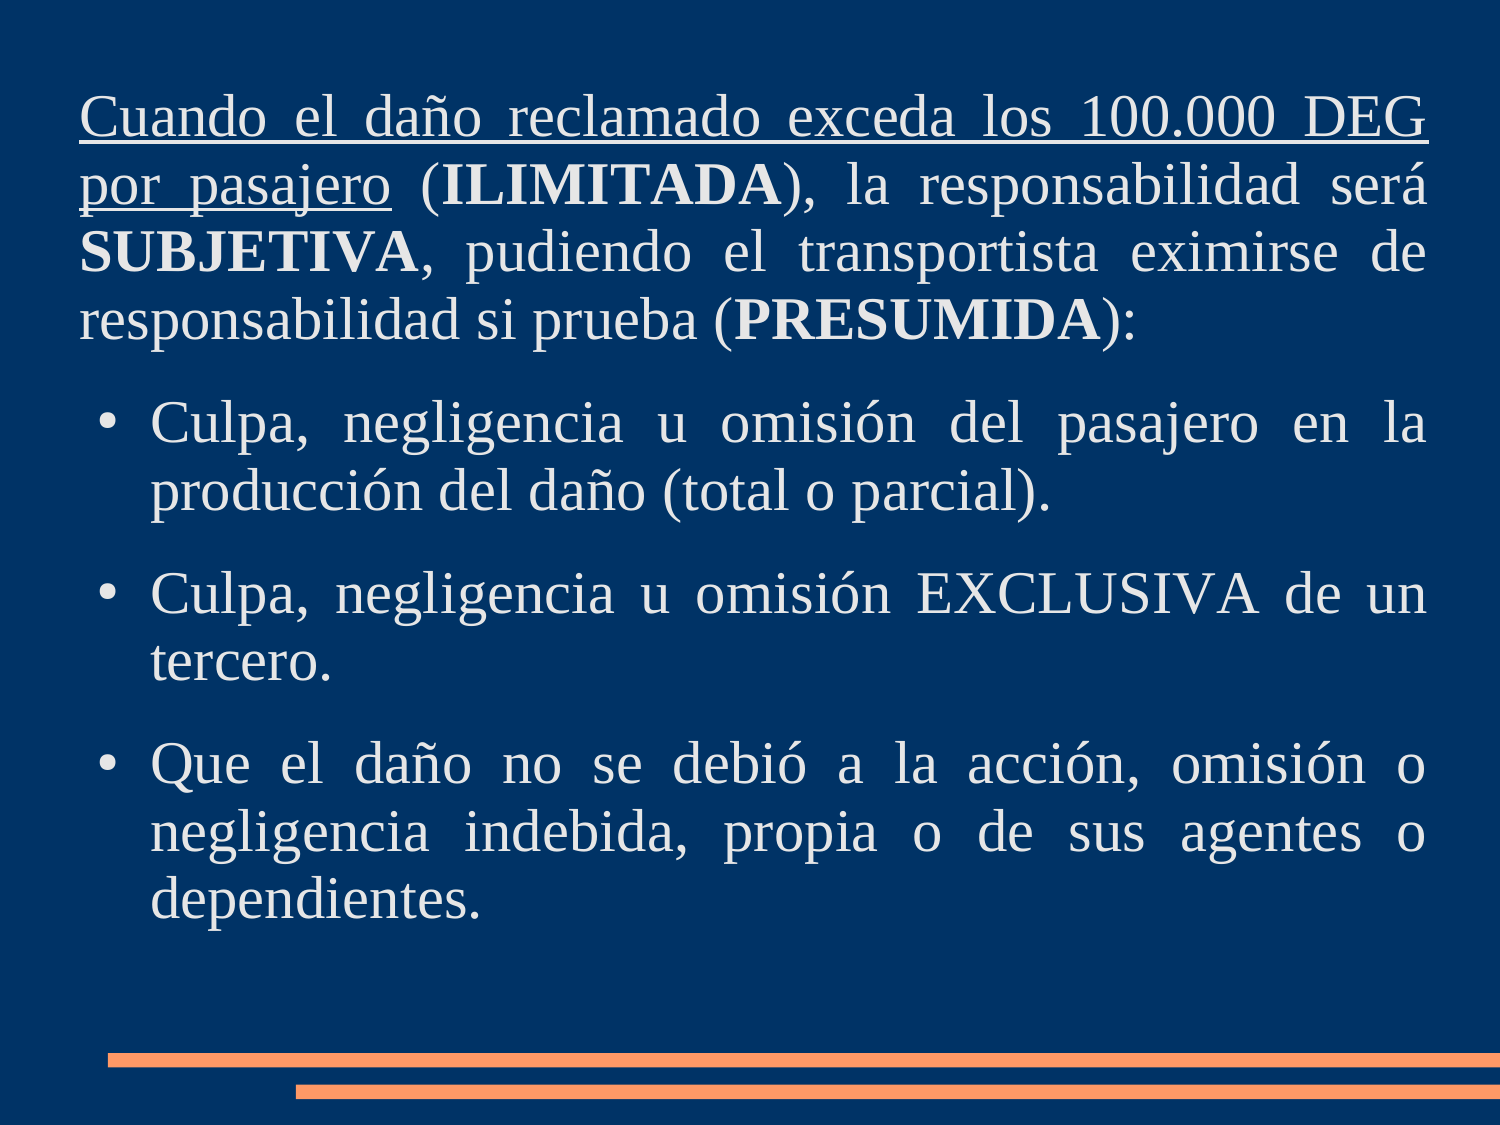

# Cuando el daño reclamado exceda los 100.000 DEG por pasajero (ILIMITADA), la responsabilidad será SUBJETIVA, pudiendo el transportista eximirse de responsabilidad si prueba (PRESUMIDA):
Culpa, negligencia u omisión del pasajero en la producción del daño (total o parcial).
Culpa, negligencia u omisión EXCLUSIVA de un tercero.
Que el daño no se debió a la acción, omisión o negligencia indebida, propia o de sus agentes o dependientes.